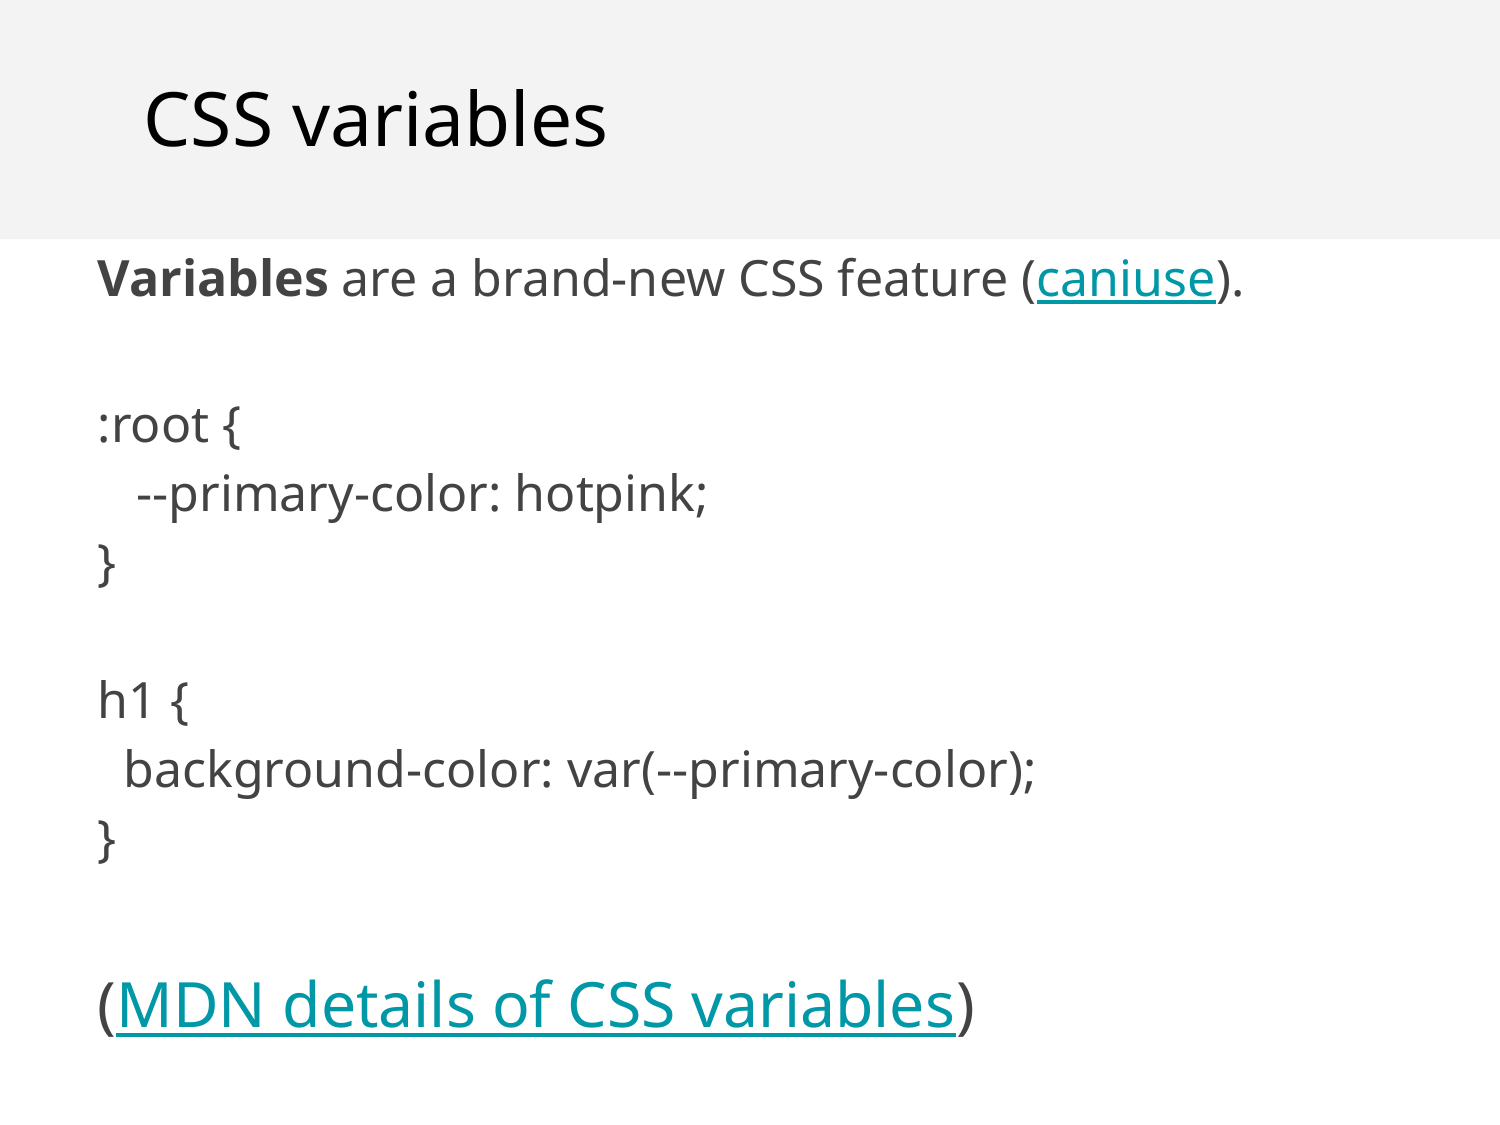

# CSS variables
Variables are a brand-new CSS feature (caniuse).
:root {
 --primary-color: hotpink;
}
h1 {
 background-color: var(--primary-color);
}
(MDN details of CSS variables)